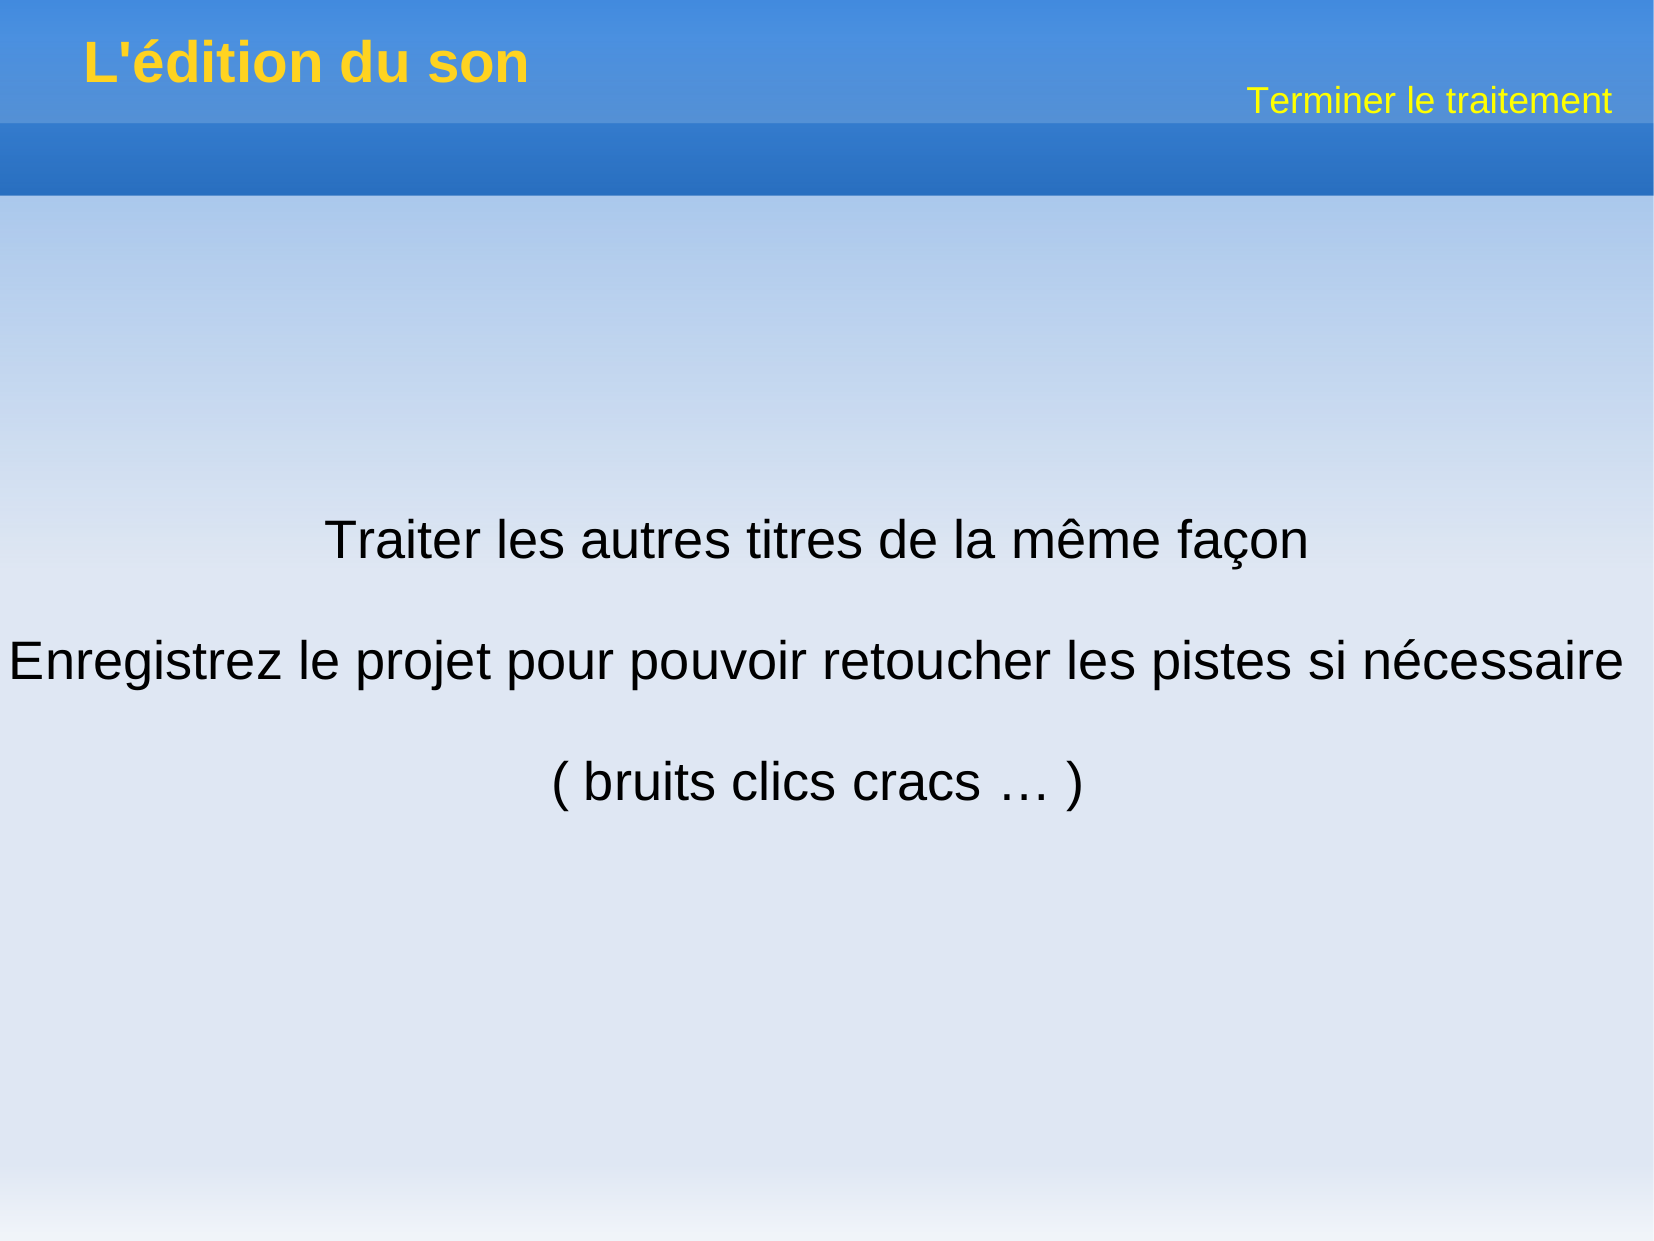

L'édition du son
 Terminer le traitement
#
Traiter les autres titres de la même façon
Enregistrez le projet pour pouvoir retoucher les pistes si nécessaire
( bruits clics cracs … )